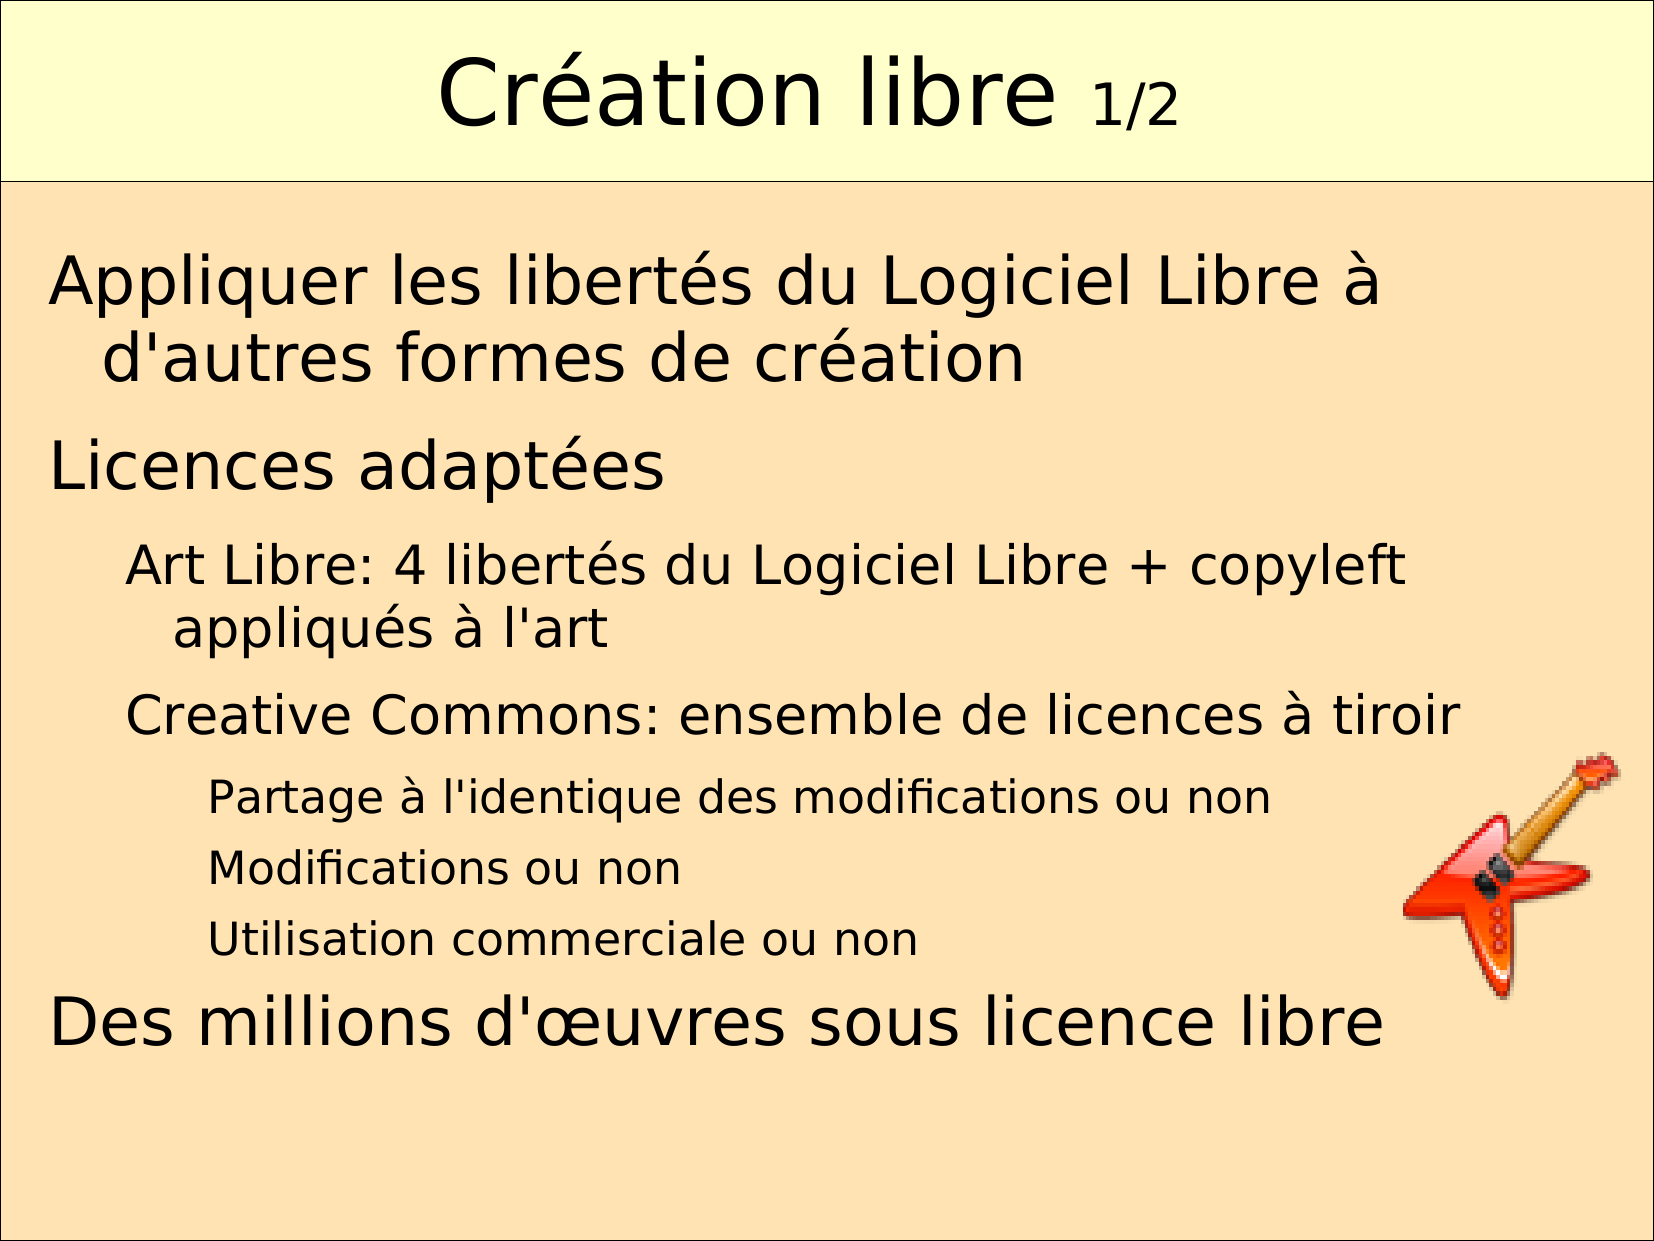

# Création libre 1/2
Appliquer les libertés du Logiciel Libre à d'autres formes de création
Licences adaptées
Art Libre: 4 libertés du Logiciel Libre + copyleft appliqués à l'art
Creative Commons: ensemble de licences à tiroir
Partage à l'identique des modifications ou non
Modifications ou non
Utilisation commerciale ou non
Des millions d'œuvres sous licence libre